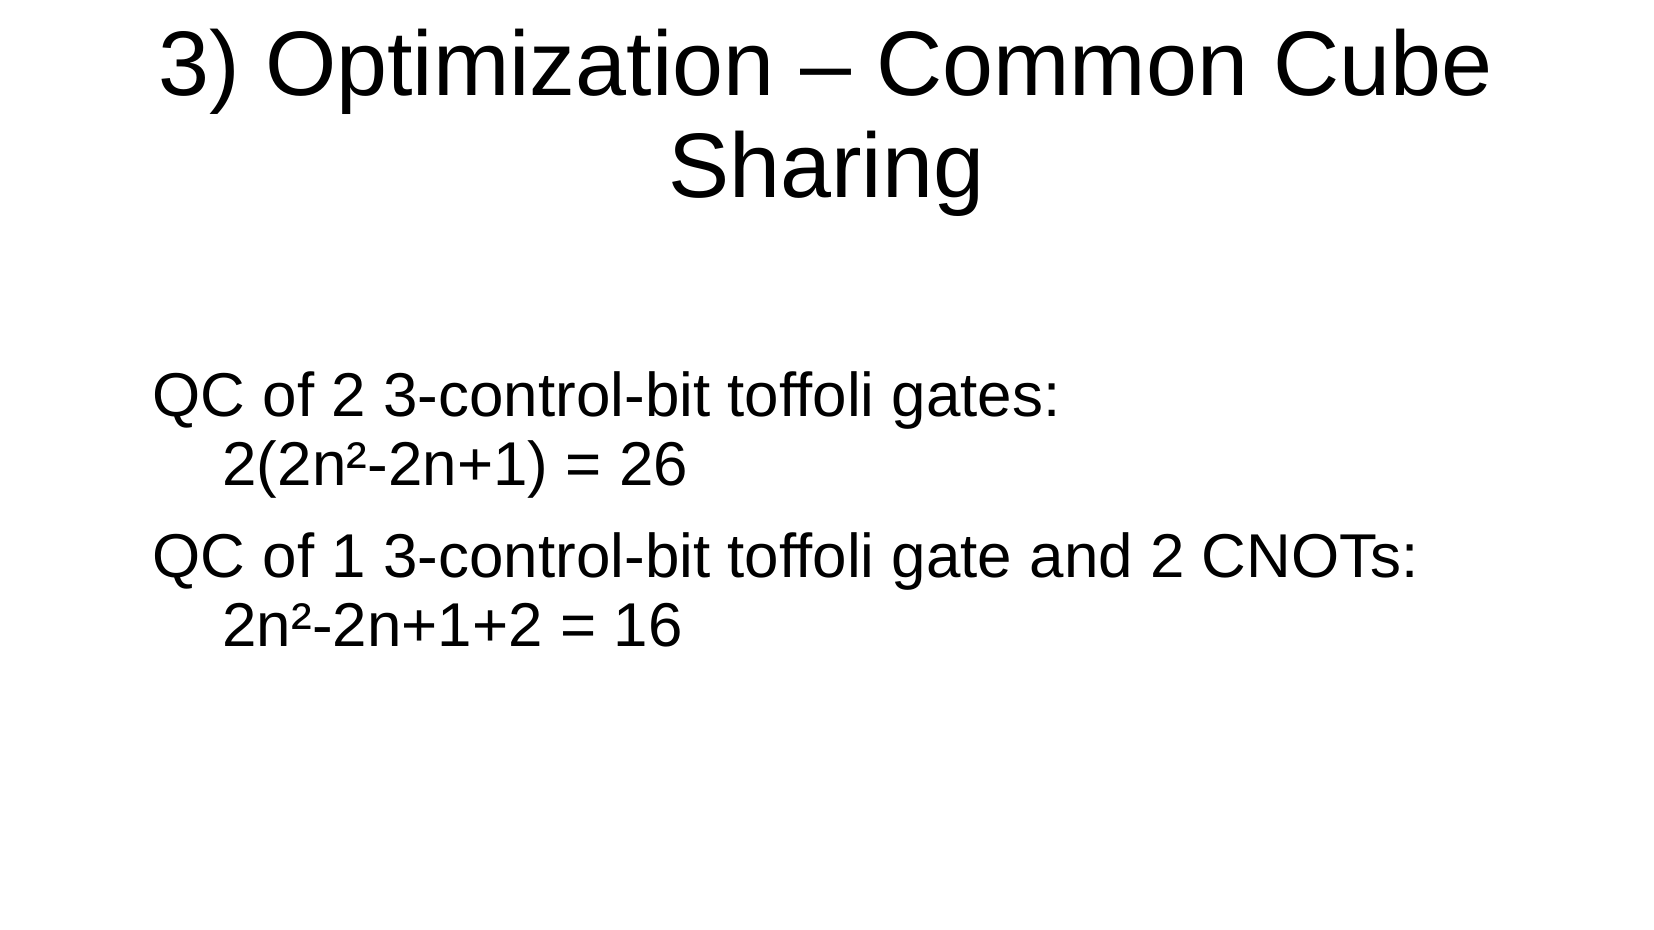

# 3) Optimization – Common Cube Sharing
QC of 2 3-control-bit toffoli gates:
	2(2n²-2n+1) = 26
QC of 1 3-control-bit toffoli gate and 2 CNOTs:
	2n²-2n+1+2 = 16